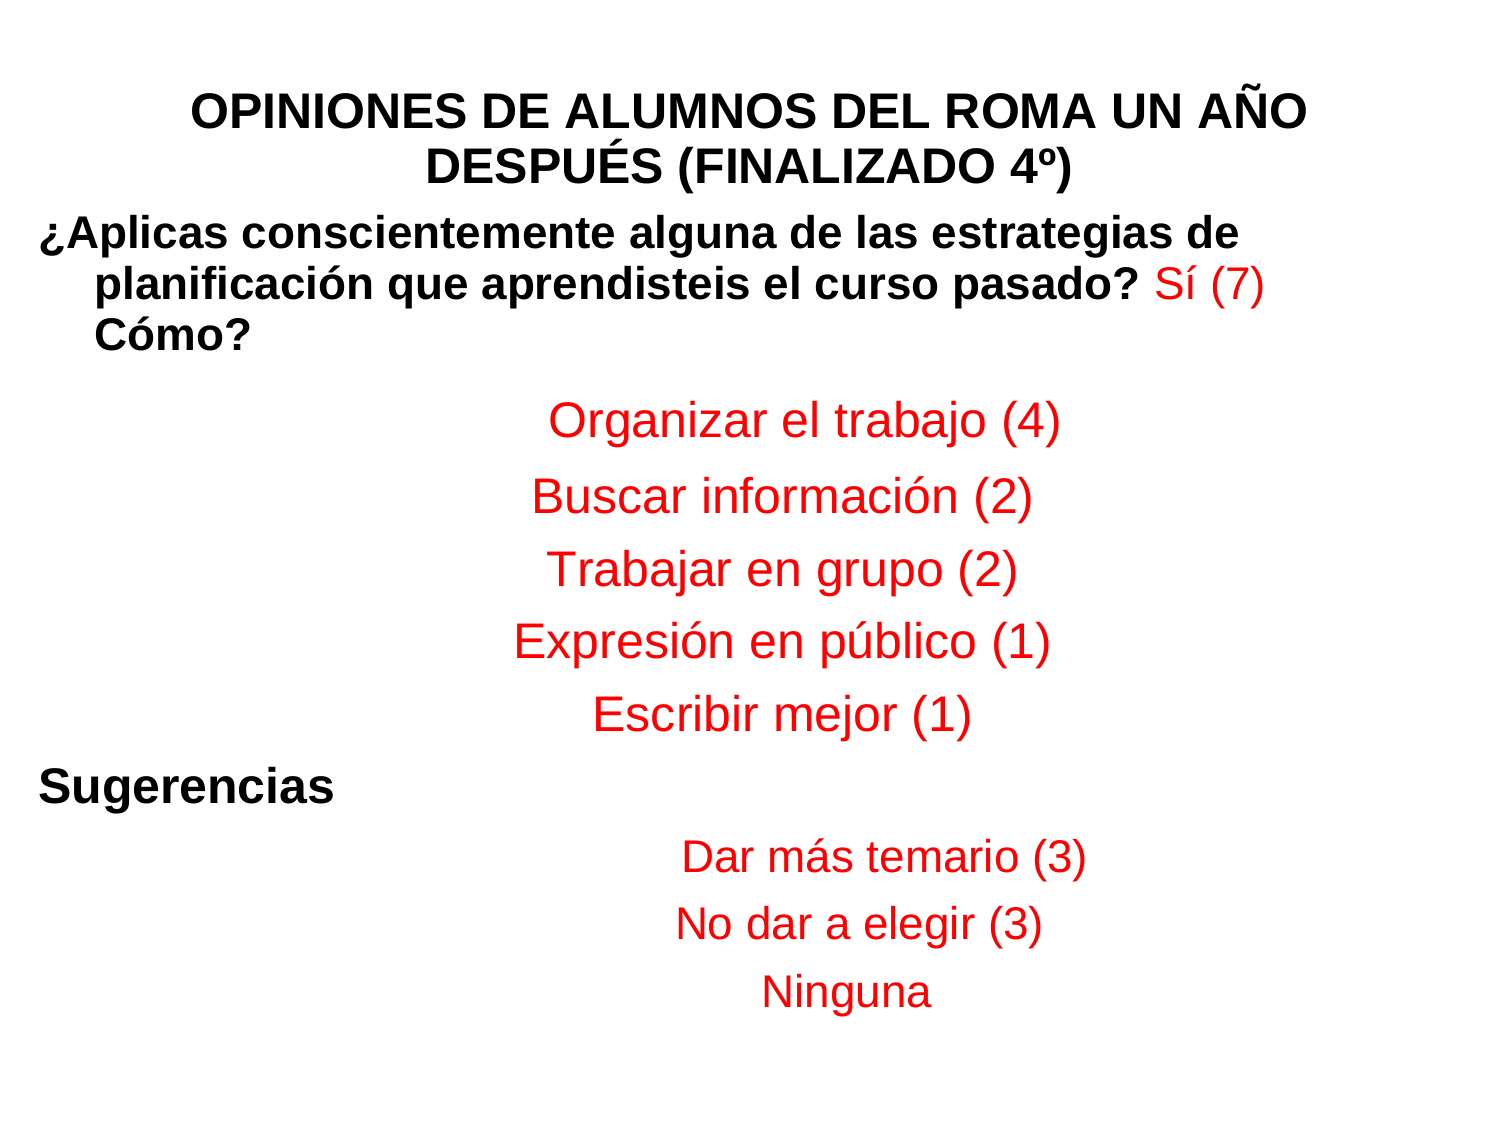

# OPINIONES DE ALUMNOS DEL ROMA UN AÑO DESPUÉS (FINALIZADO 4º)
¿Aplicas conscientemente alguna de las estrategias de planificación que aprendisteis el curso pasado? Sí (7) Cómo?
 Organizar el trabajo (4)
 Buscar información (2)
 Trabajar en grupo (2)
 Expresión en público (1)
 Escribir mejor (1)
Sugerencias
 Dar más temario (3)
 No dar a elegir (3)
 Ninguna